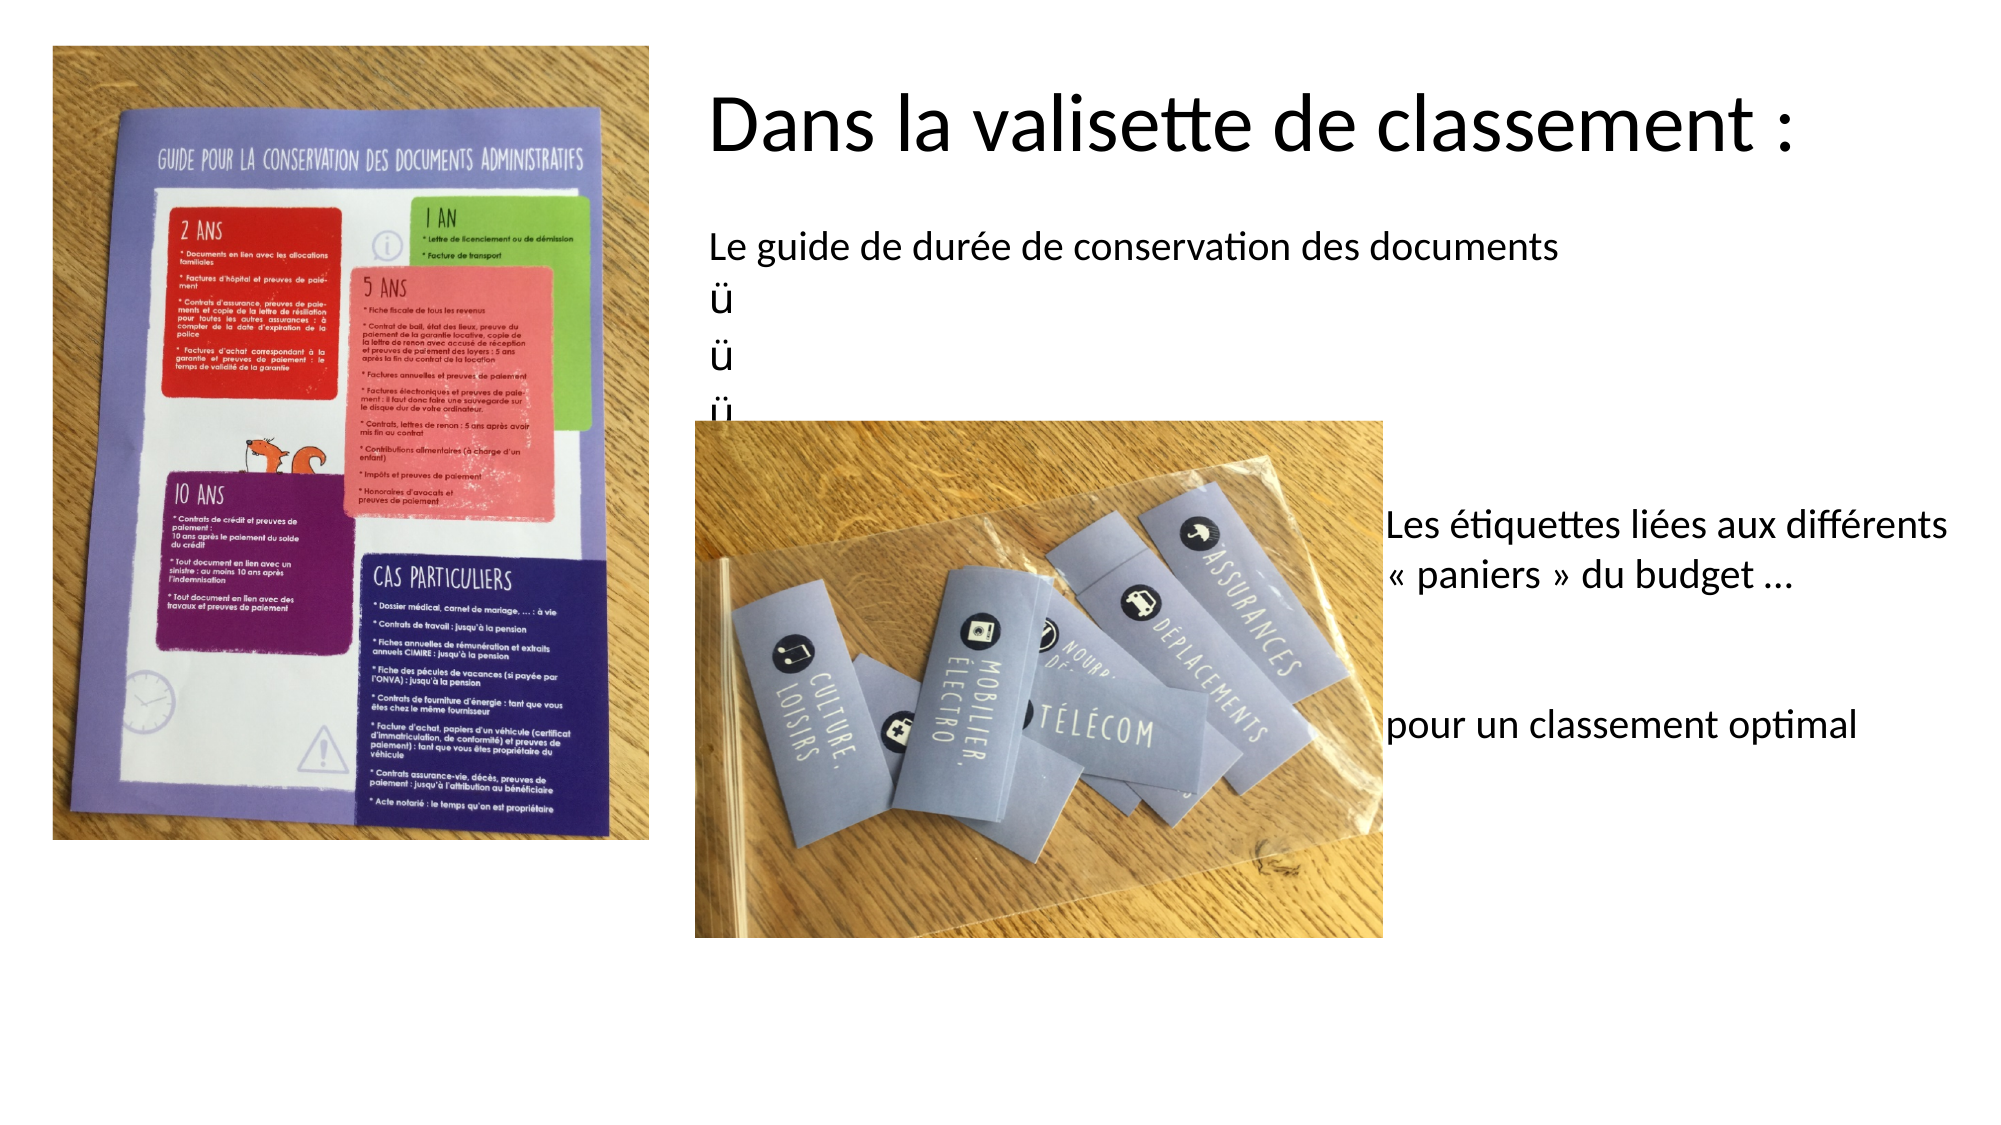

Dans la valisette de classement :
Le guide de durée de conservation des documents
Les étiquettes liées aux différents
« paniers » du budget …
pour un classement optimal